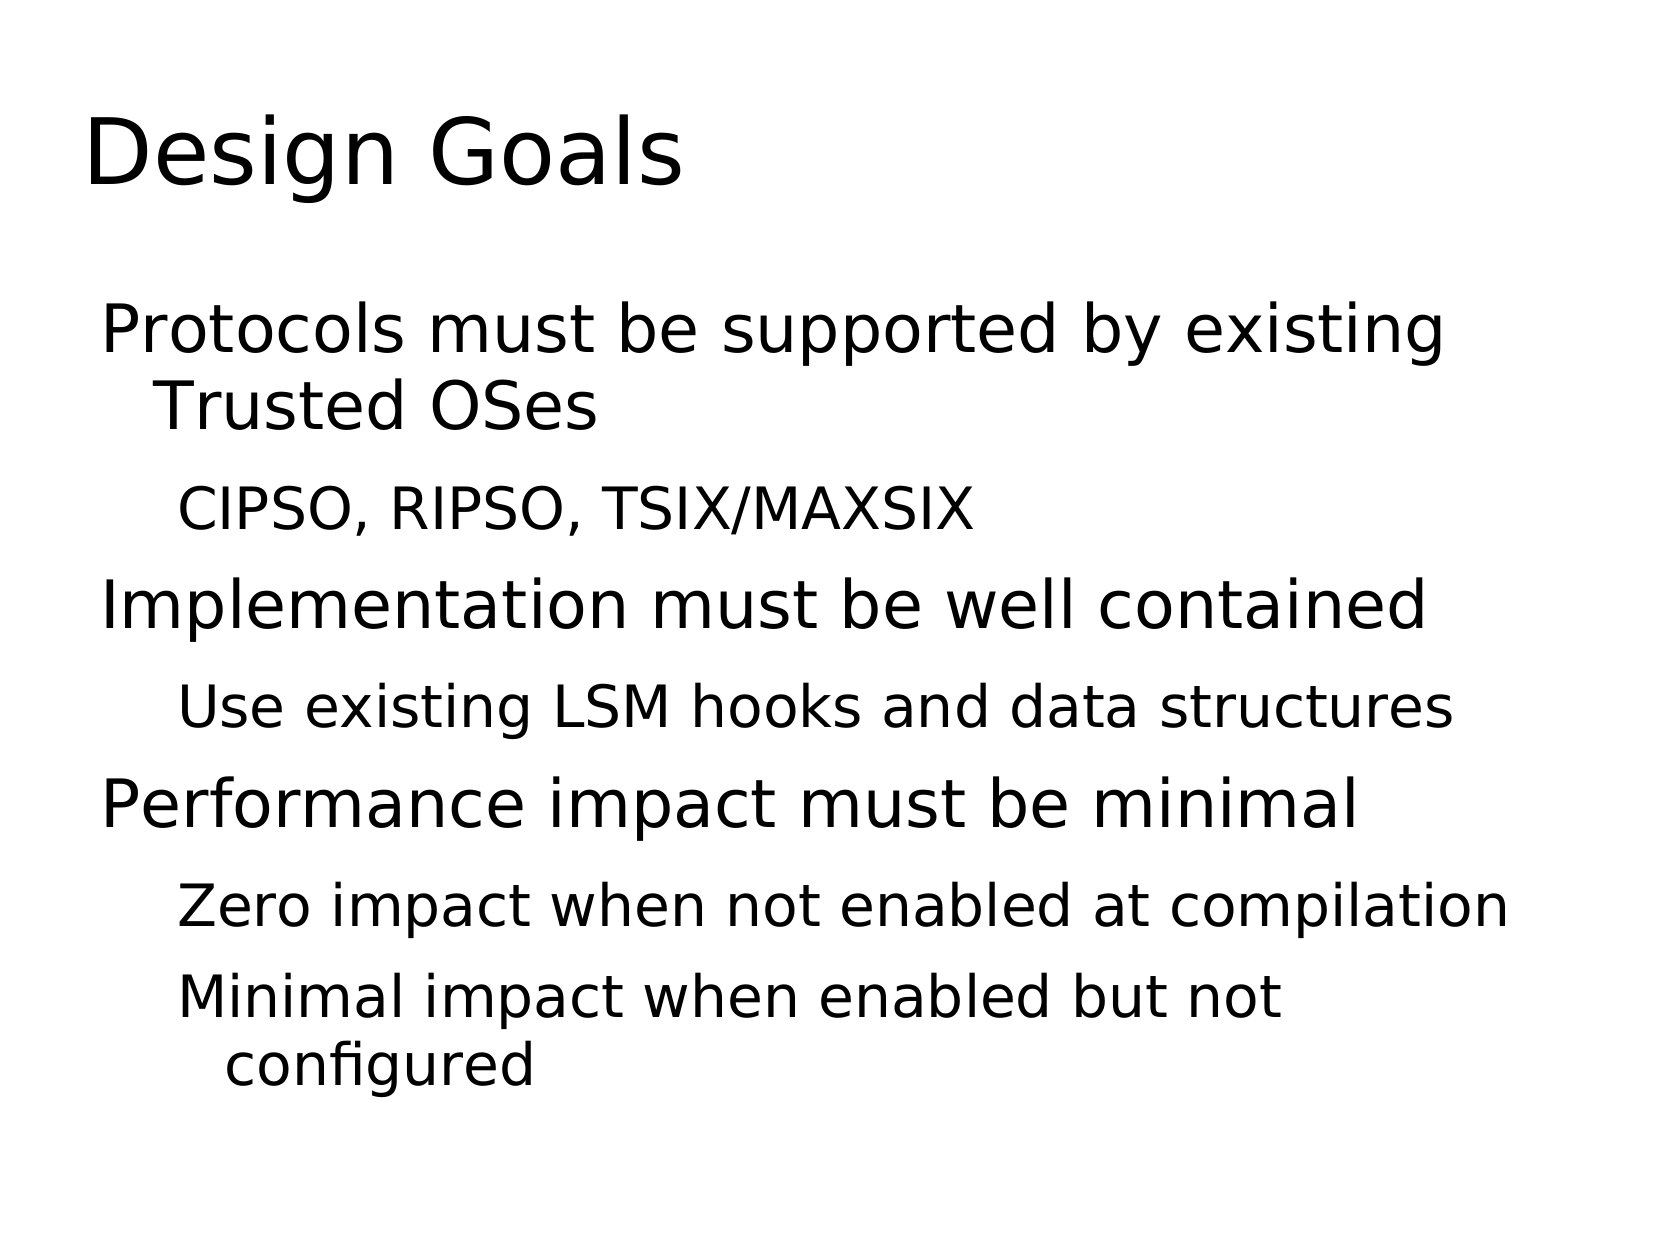

# Design Goals
Protocols must be supported by existing Trusted OSes
CIPSO, RIPSO, TSIX/MAXSIX
Implementation must be well contained
Use existing LSM hooks and data structures
Performance impact must be minimal
Zero impact when not enabled at compilation
Minimal impact when enabled but not configured